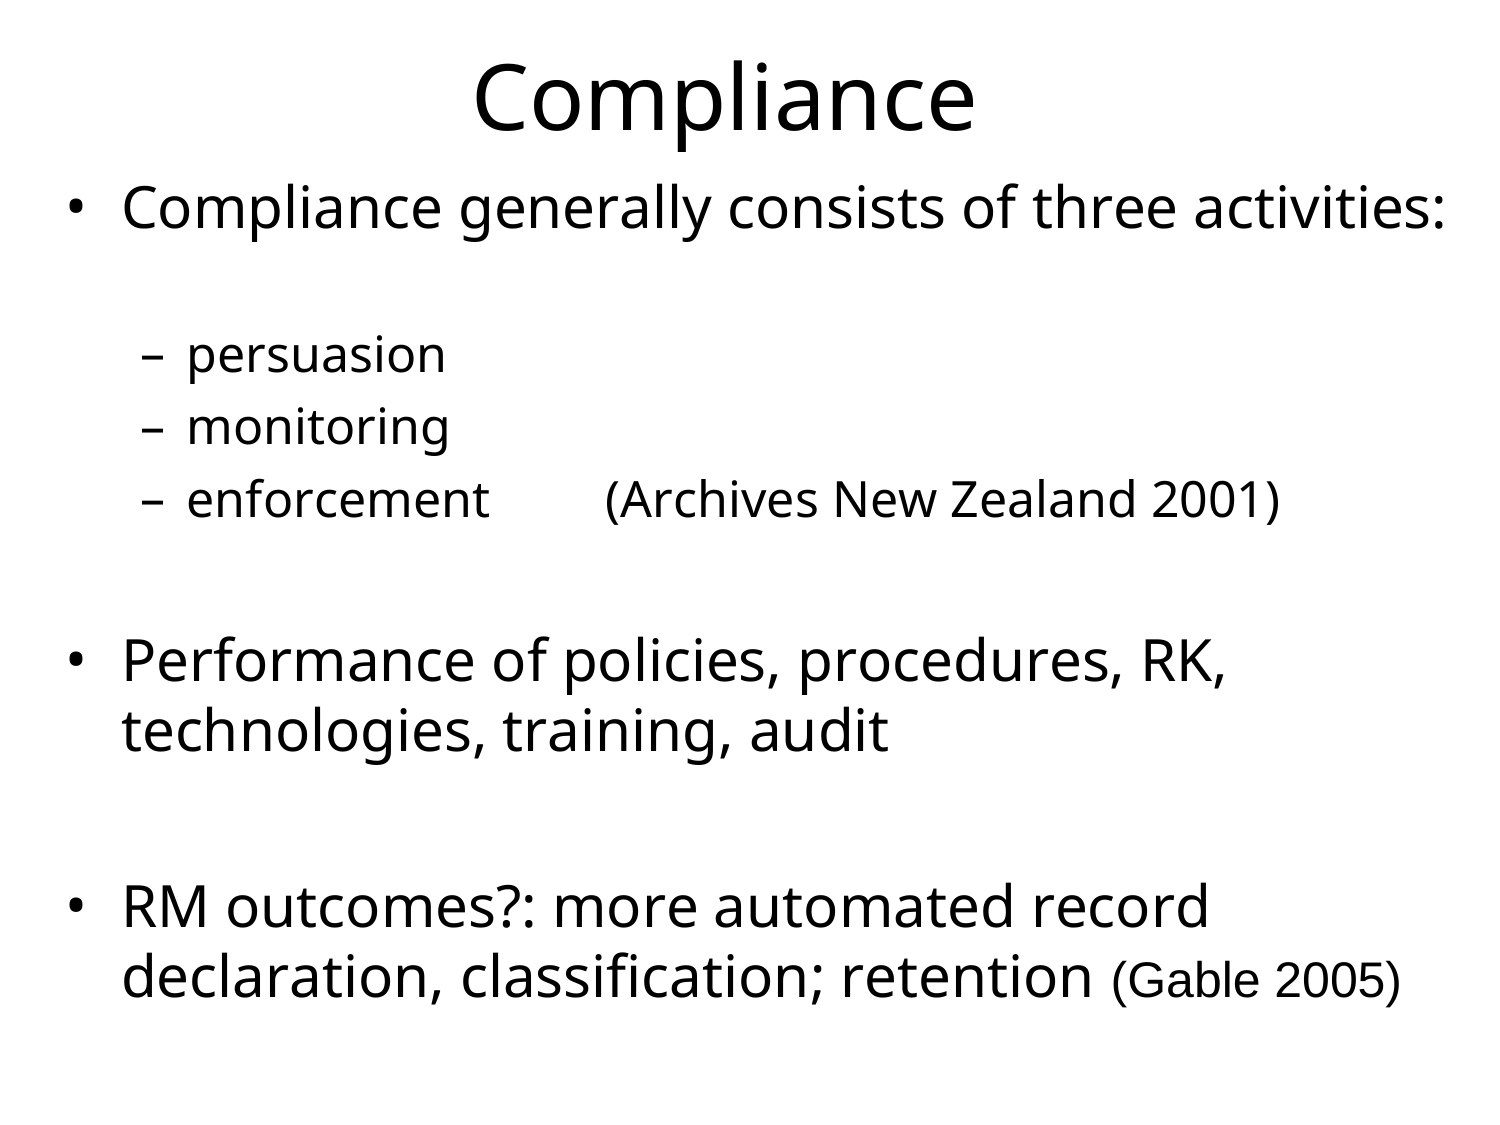

# Compliance
Compliance generally consists of three activities:
persuasion
monitoring
enforcement	 (Archives New Zealand 2001)
Performance of policies, procedures, RK, technologies, training, audit
RM outcomes?: more automated record declaration, classification; retention (Gable 2005)